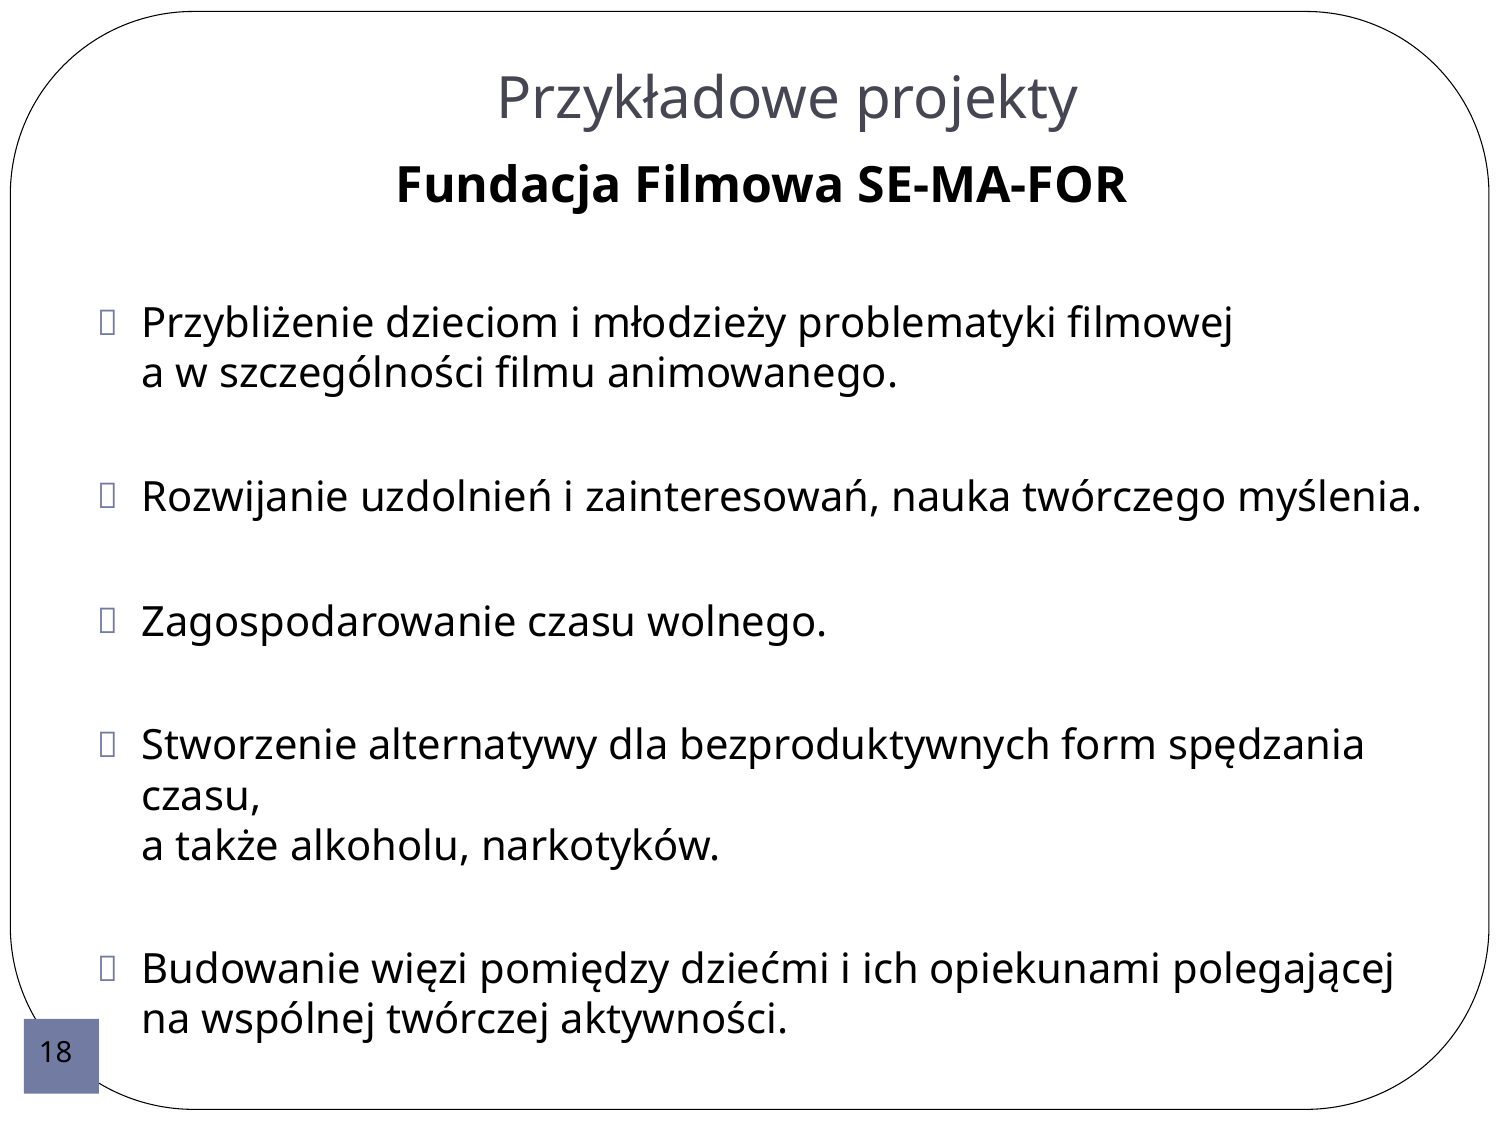

# Przykładowe projekty
Fundacja Filmowa SE-MA-FOR
Przybliżenie dzieciom i młodzieży problematyki filmowej
a w szczególności filmu animowanego.
Rozwijanie uzdolnień i zainteresowań, nauka twórczego myślenia.
Zagospodarowanie czasu wolnego.
Stworzenie alternatywy dla bezproduktywnych form spędzania czasu,
a także alkoholu, narkotyków.
Budowanie więzi pomiędzy dziećmi i ich opiekunami polegającej
na wspólnej twórczej aktywności.
Szkolenia dla nauczycieli.